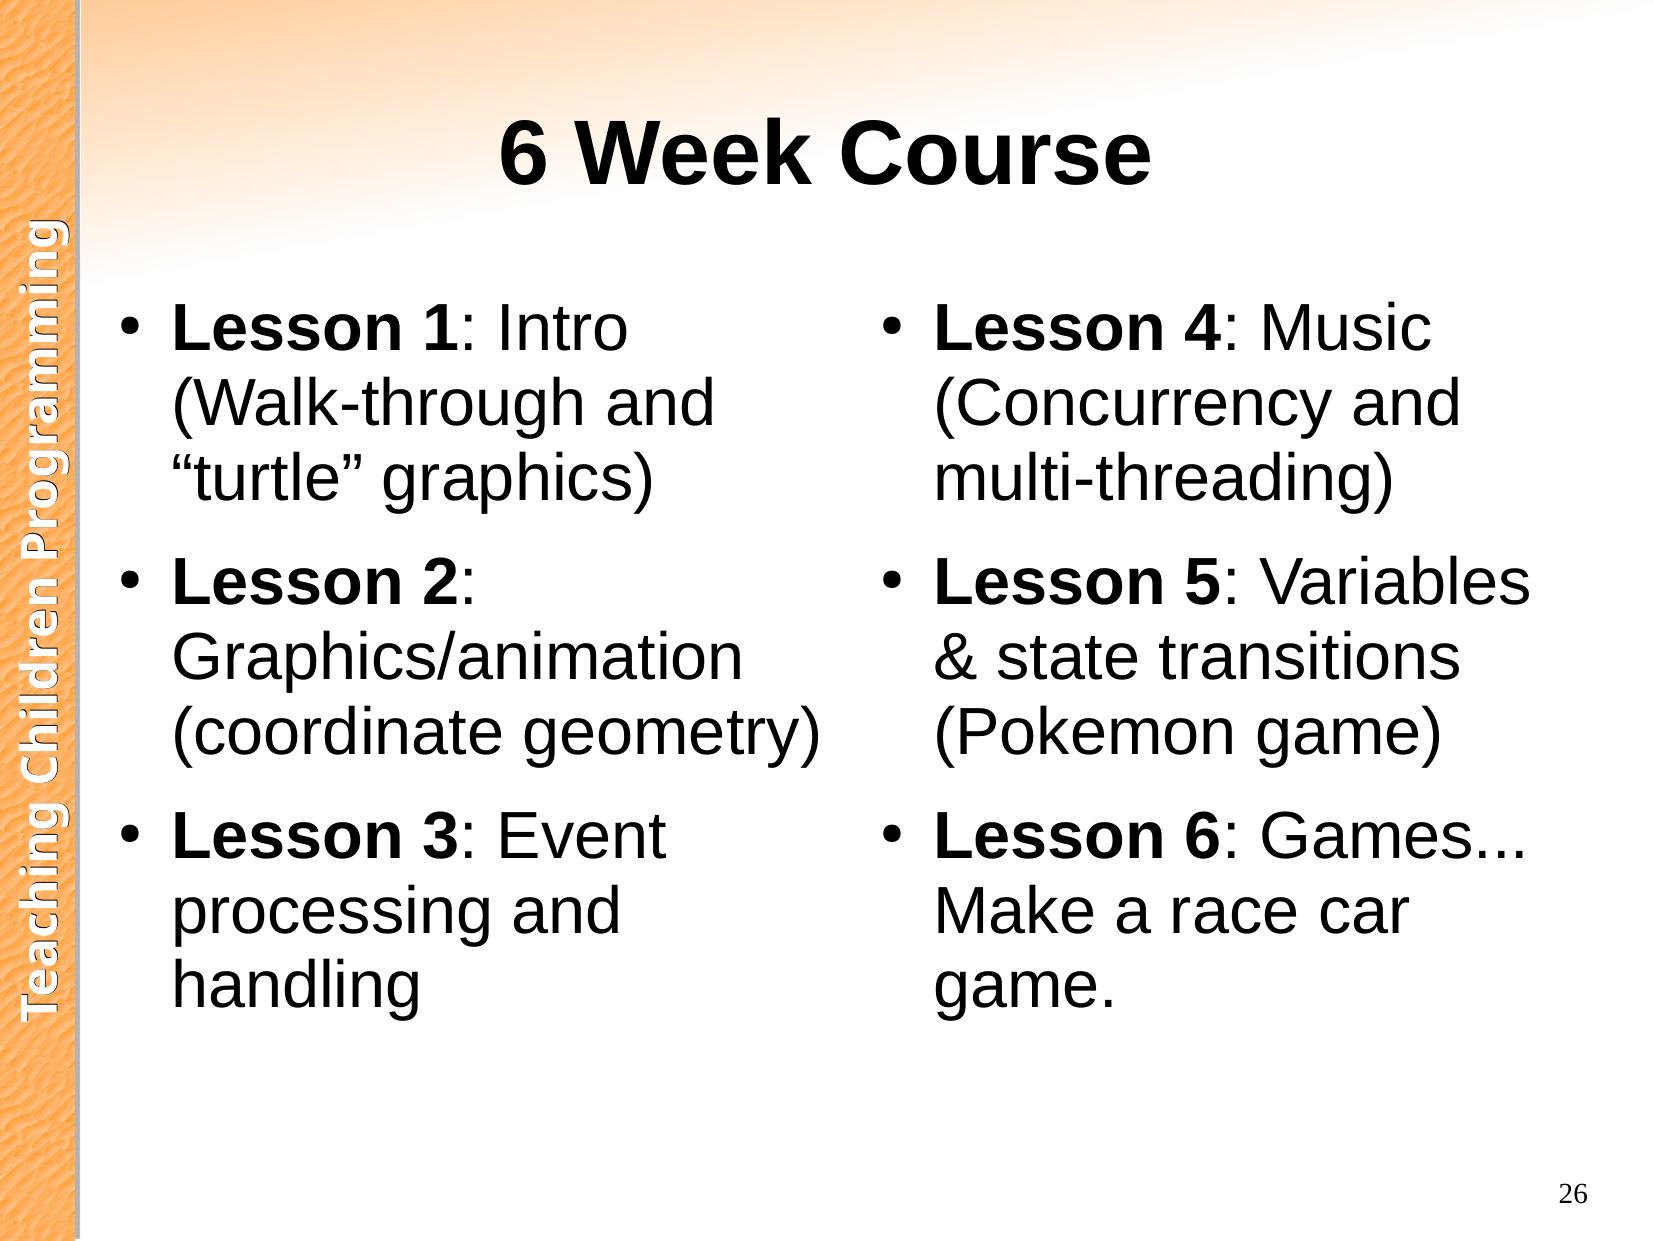

# 6 Week Course
Lesson 1: Intro (Walk-through and “turtle” graphics)
Lesson 2: Graphics/animation (coordinate geometry)
Lesson 3: Event processing and handling
Lesson 4: Music (Concurrency and multi-threading)
Lesson 5: Variables & state transitions (Pokemon game)
Lesson 6: Games... Make a race car game.
26